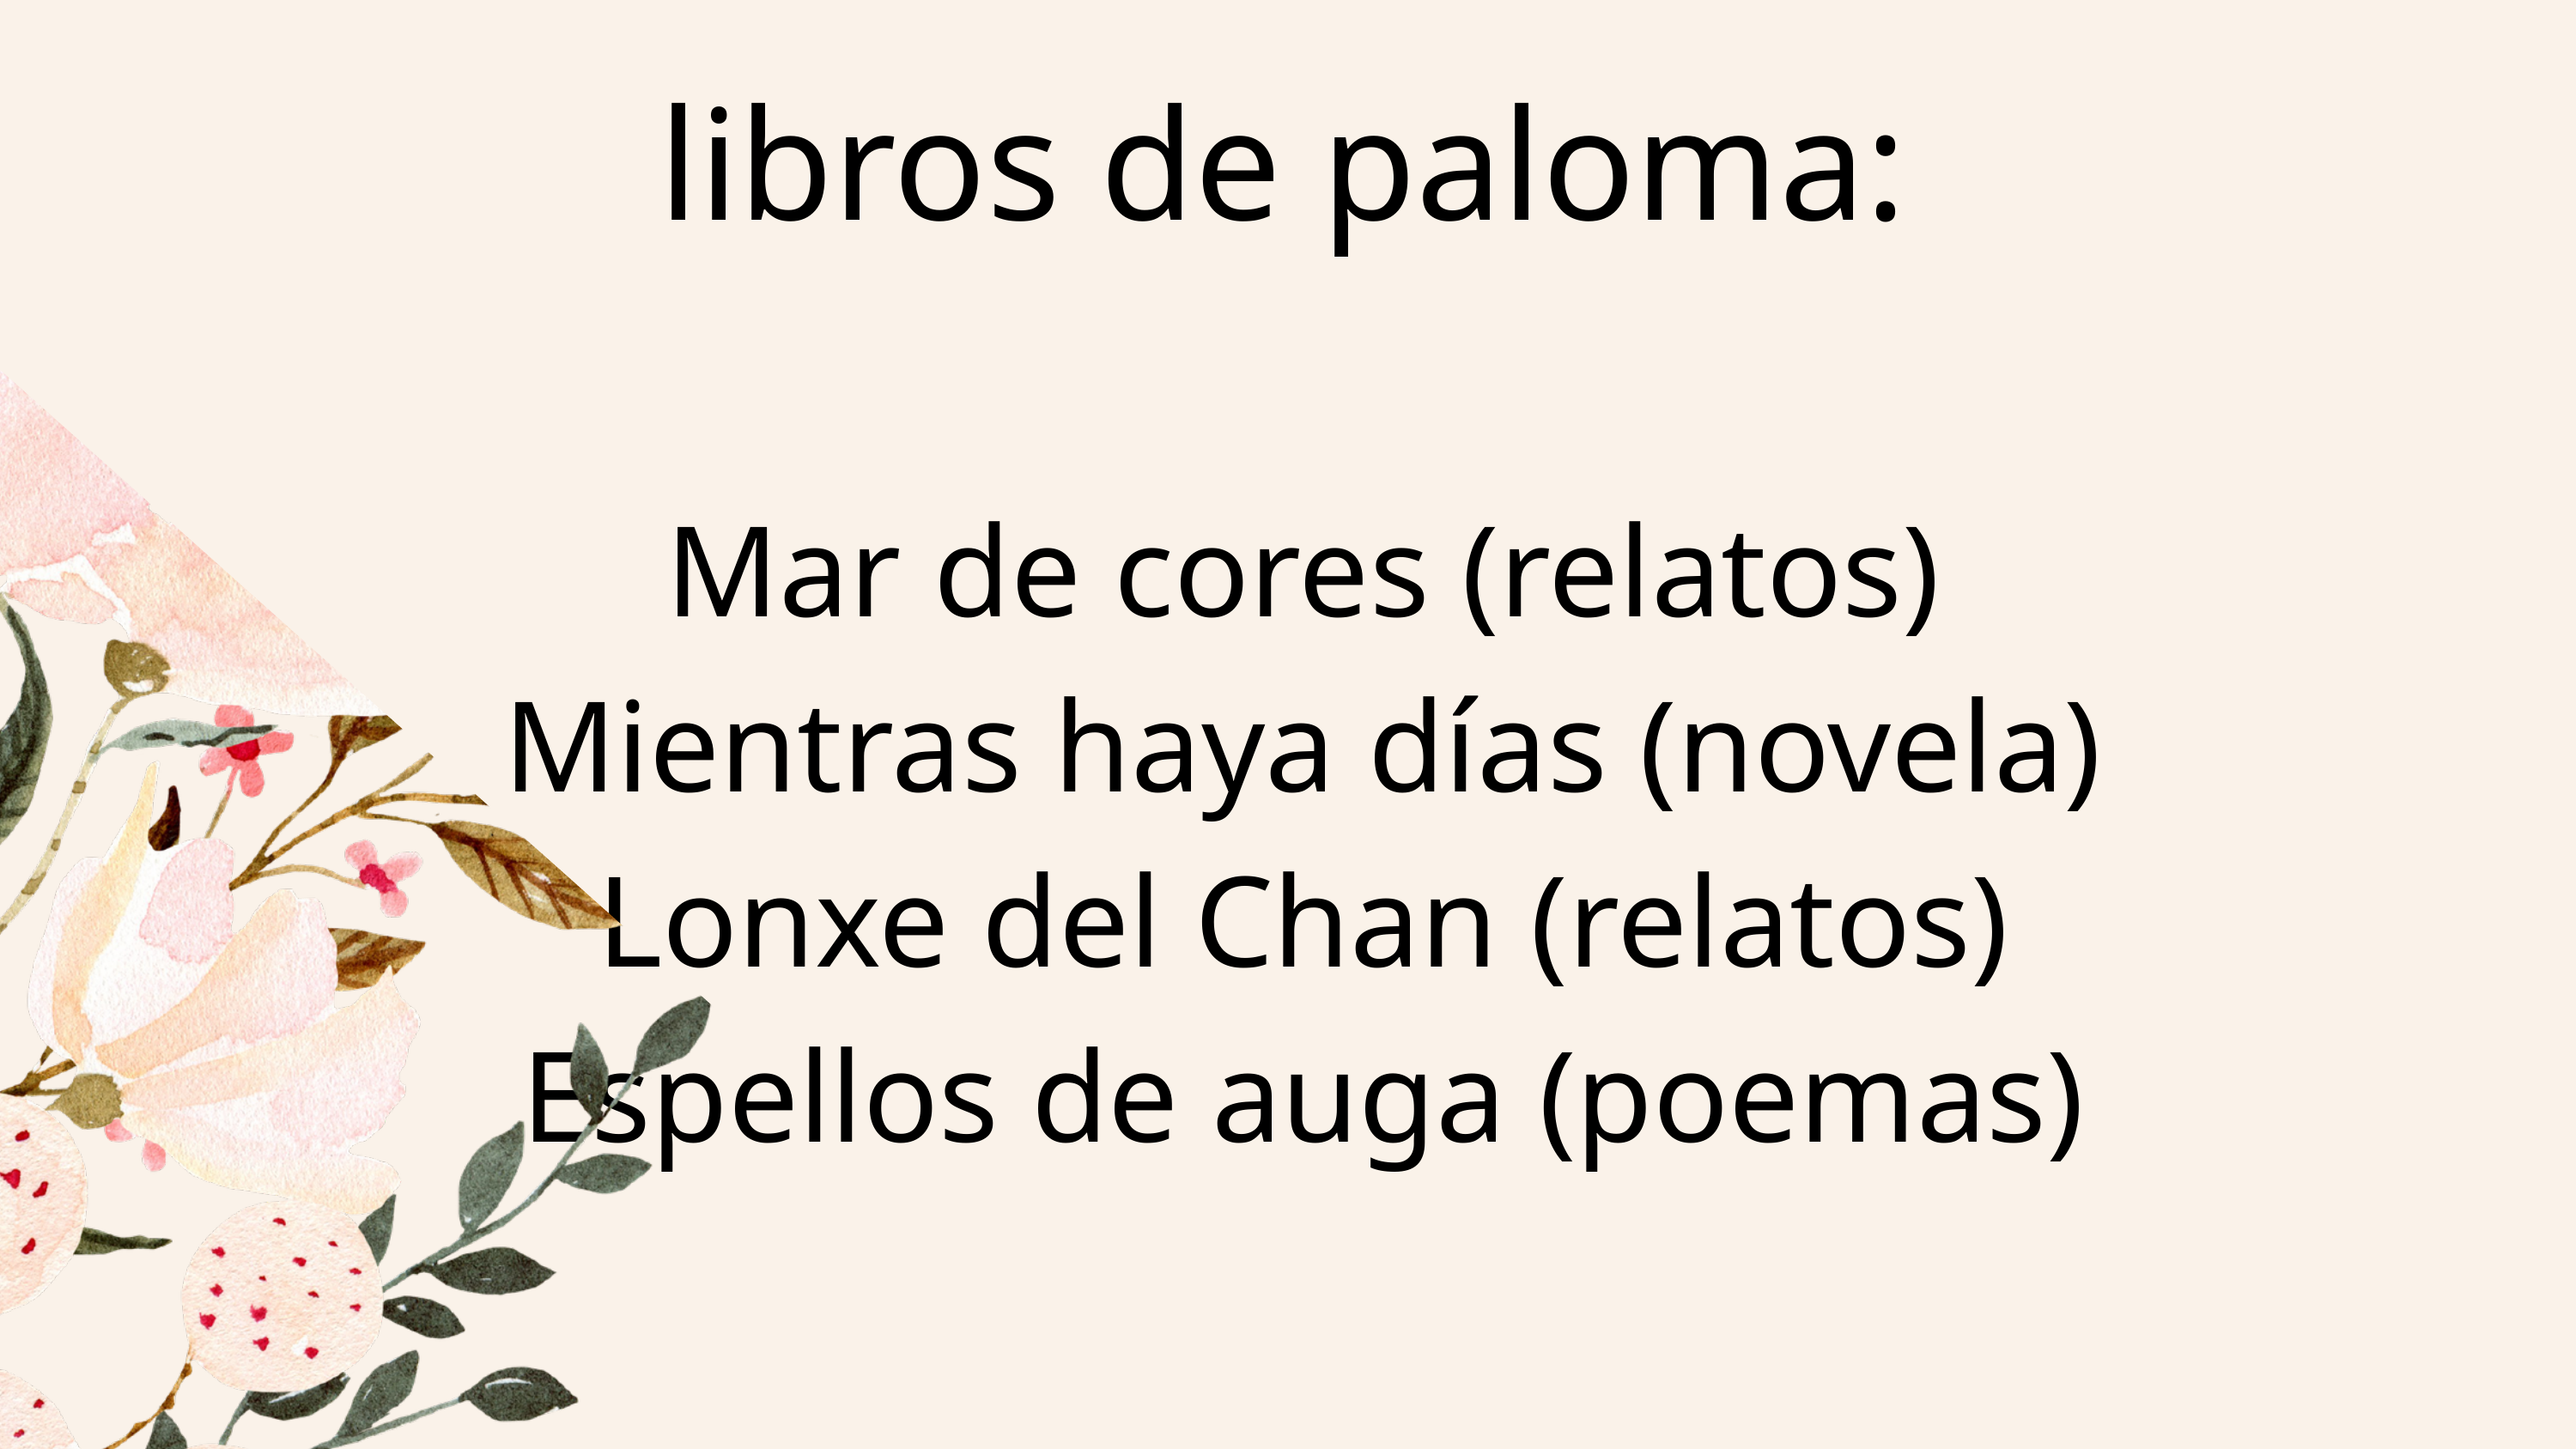

libros de paloma:
Mar de cores (relatos)
Mientras haya días (novela)
Lonxe del Chan (relatos)
Espellos de auga (poemas)